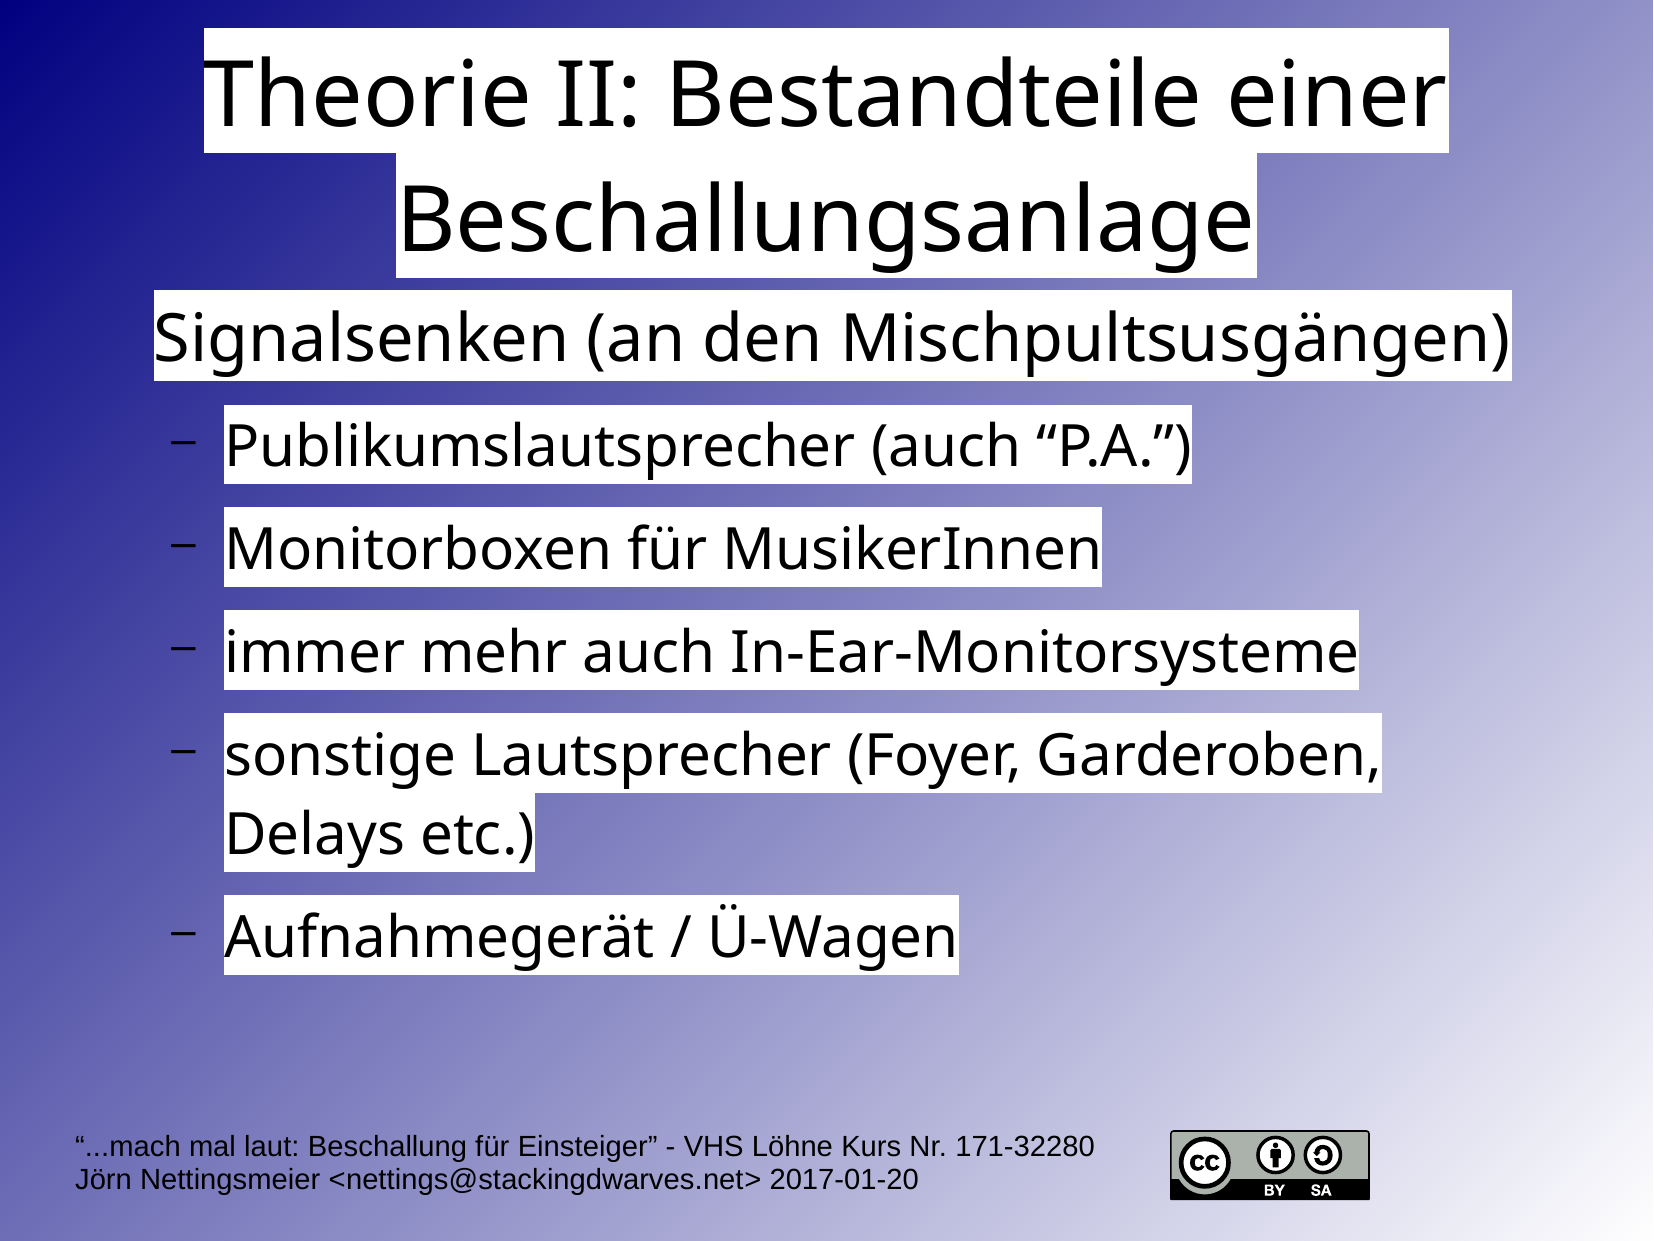

# Theorie II: Bestandteile einer Beschallungsanlage
Signalsenken (an den Mischpultsusgängen)
Publikumslautsprecher (auch “P.A.”)
Monitorboxen für MusikerInnen
immer mehr auch In-Ear-Monitorsysteme
sonstige Lautsprecher (Foyer, Garderoben, Delays etc.)
Aufnahmegerät / Ü-Wagen